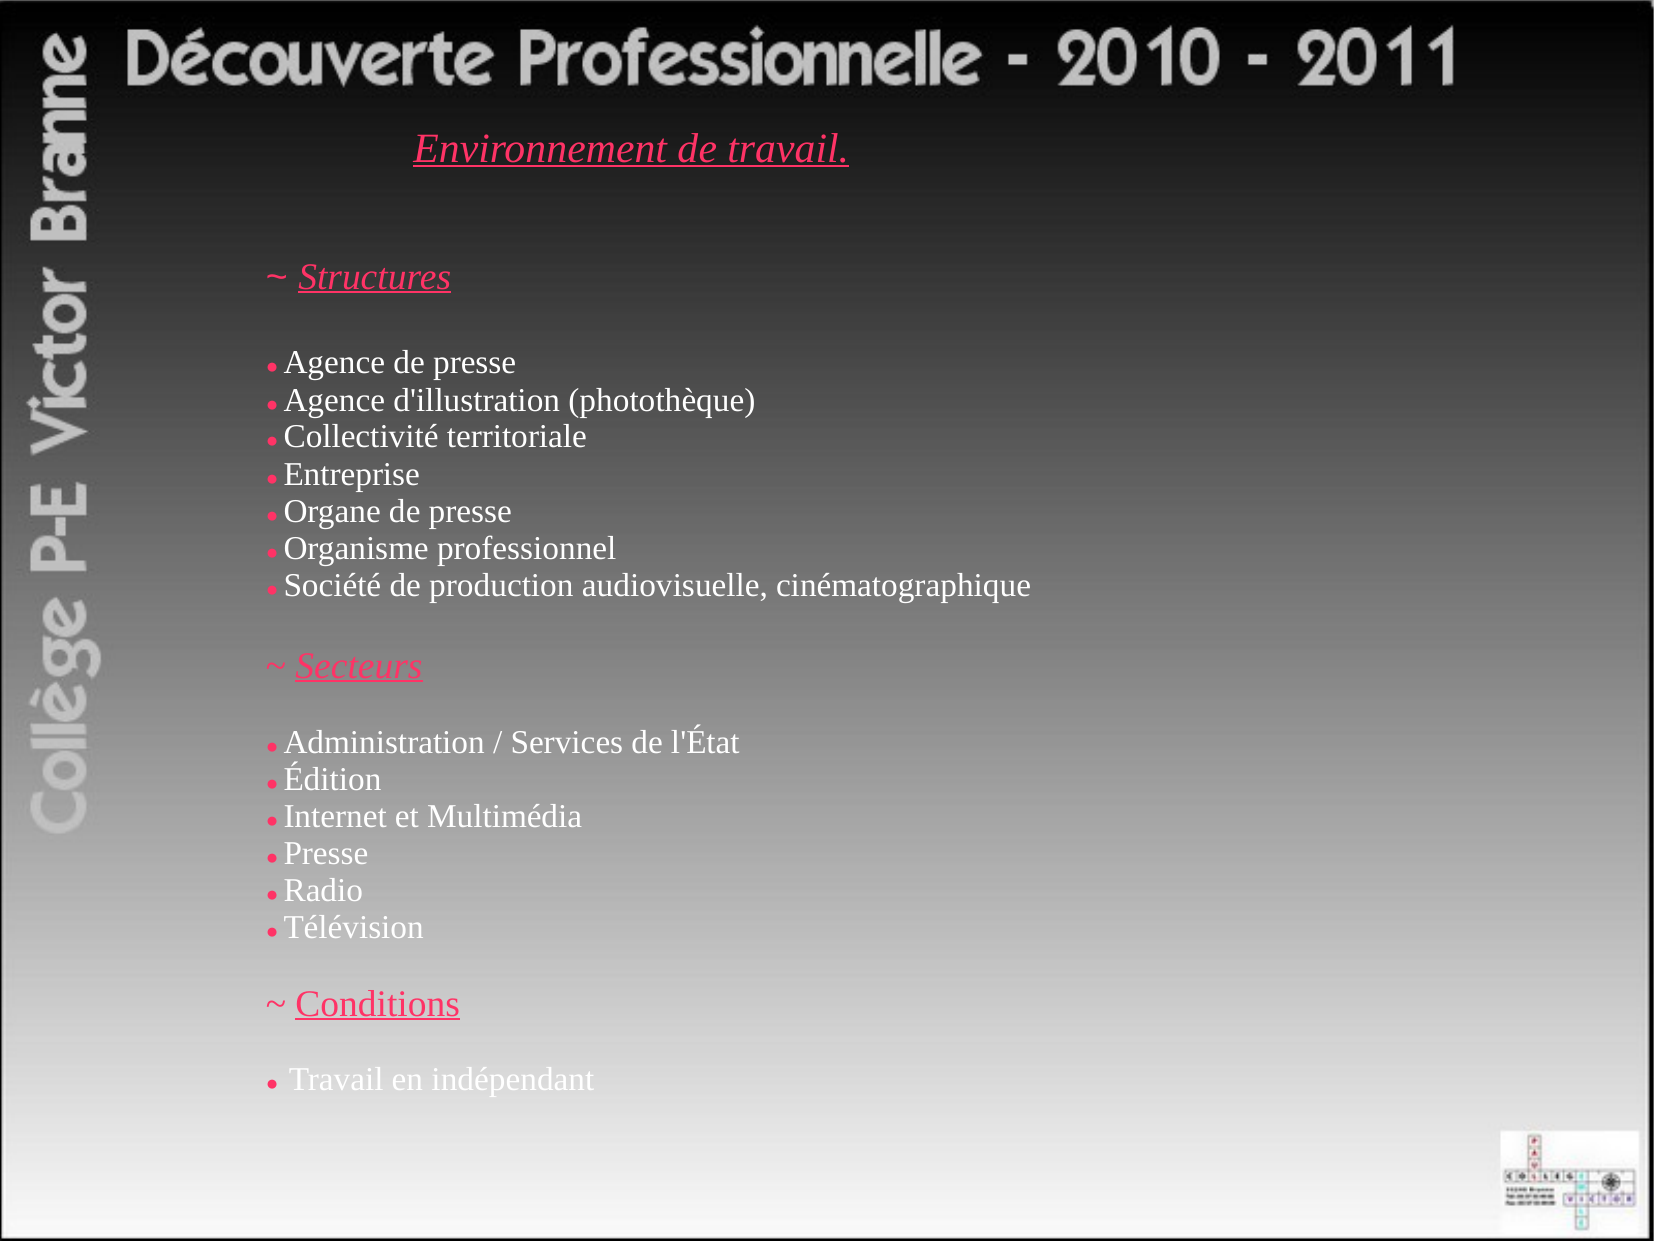

Environnement de travail.
	~ Structures
	● Agence de presse
	● Agence d'illustration (photothèque)
	● Collectivité territoriale
	● Entreprise
	● Organe de presse
	● Organisme professionnel
	● Société de production audiovisuelle, cinématographique
	~ Secteurs
 	● Administration / Services de l'État
	● Édition
	● Internet et Multimédia
	● Presse
	● Radio
	● Télévision
	~ Conditions
 	● Travail en indépendant